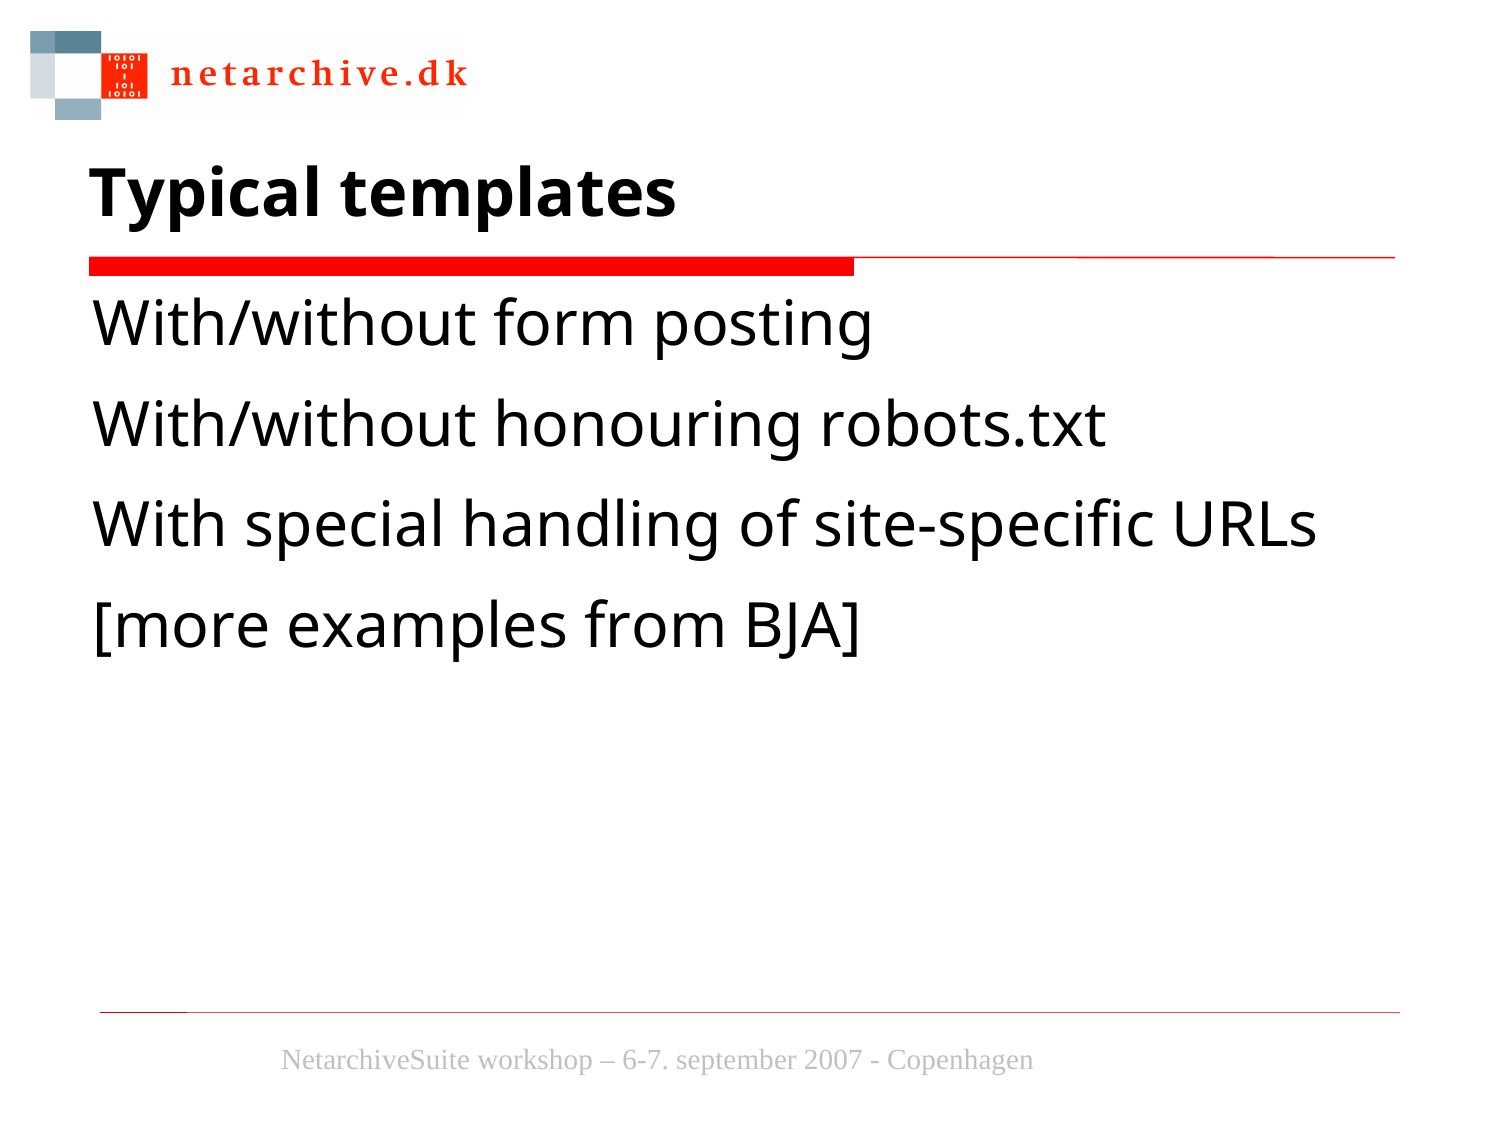

# Typical templates
With/without form posting
With/without honouring robots.txt
With special handling of site-specific URLs
[more examples from BJA]